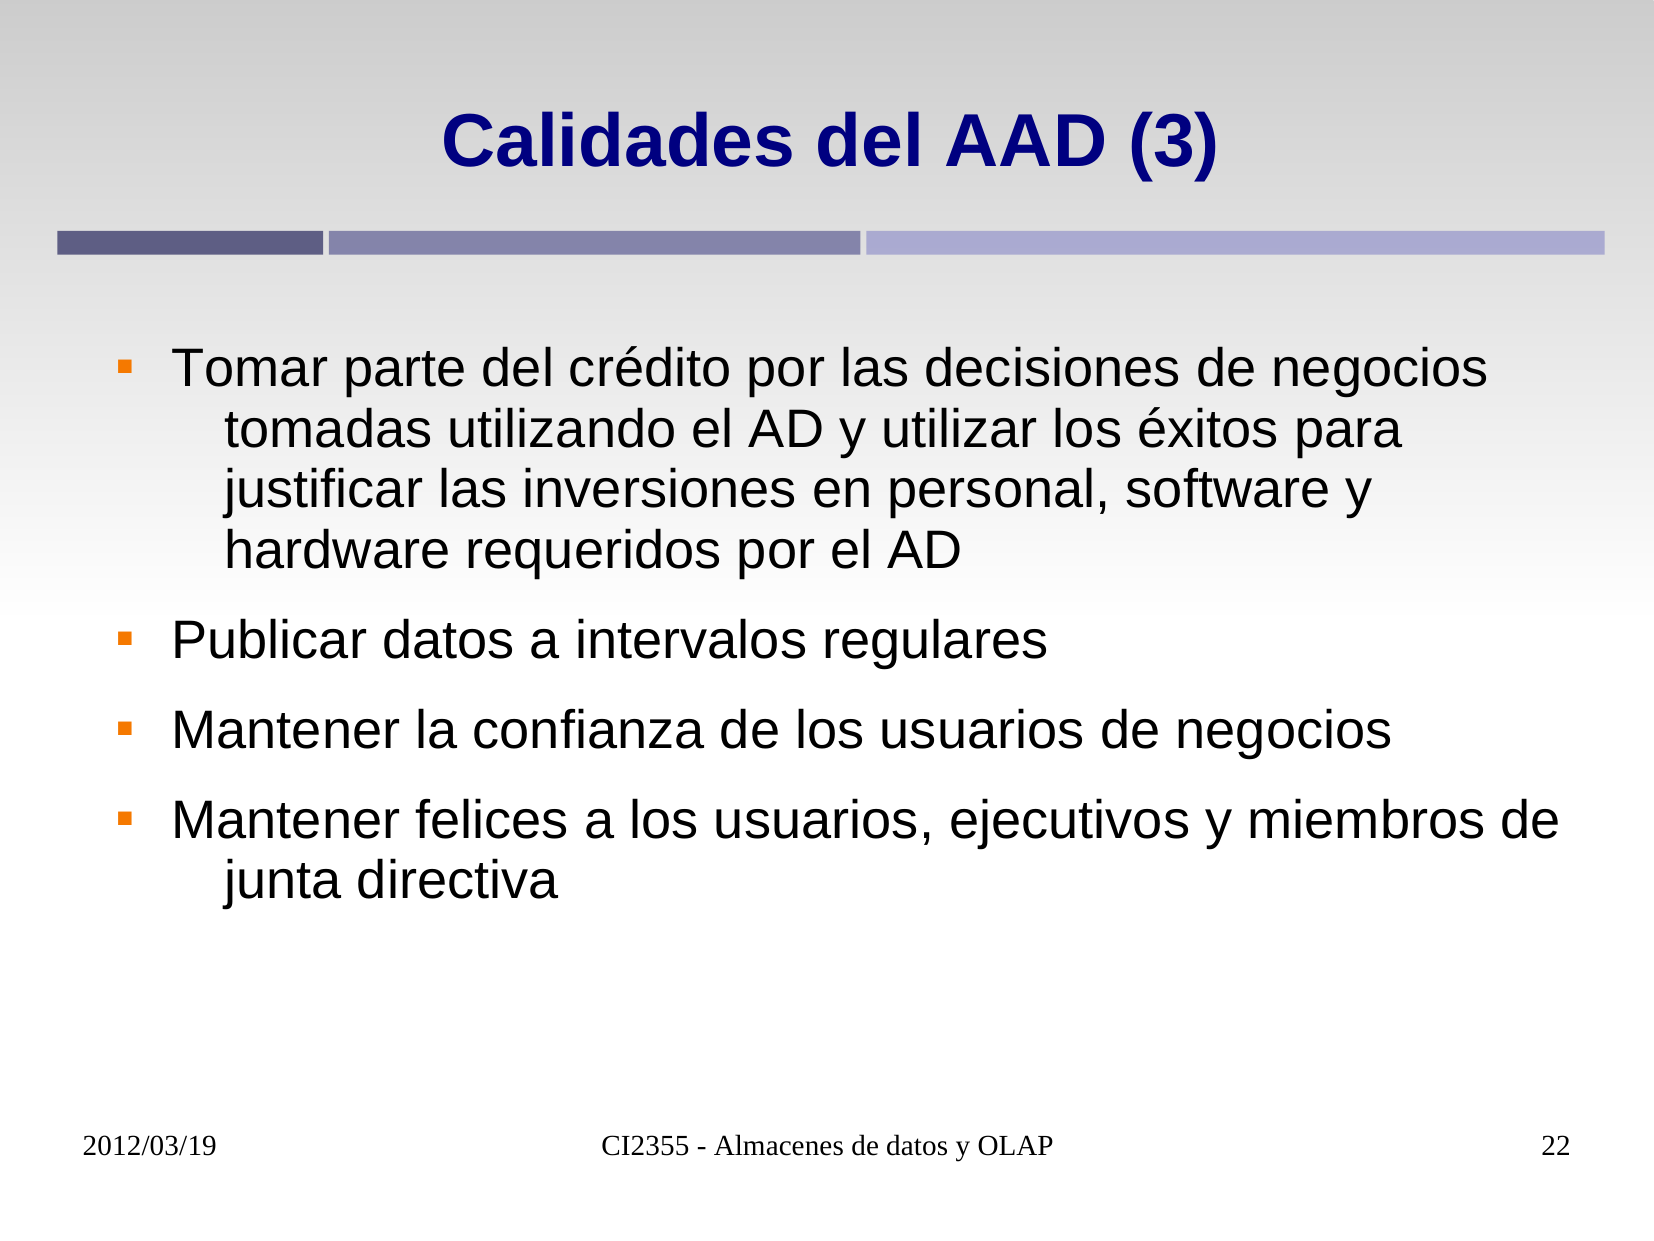

# Calidades del AAD (3)
Tomar parte del crédito por las decisiones de negocios tomadas utilizando el AD y utilizar los éxitos para justificar las inversiones en personal, software y hardware requeridos por el AD
Publicar datos a intervalos regulares
Mantener la confianza de los usuarios de negocios
Mantener felices a los usuarios, ejecutivos y miembros de junta directiva
2012/03/19
CI2355 - Almacenes de datos y OLAP
22